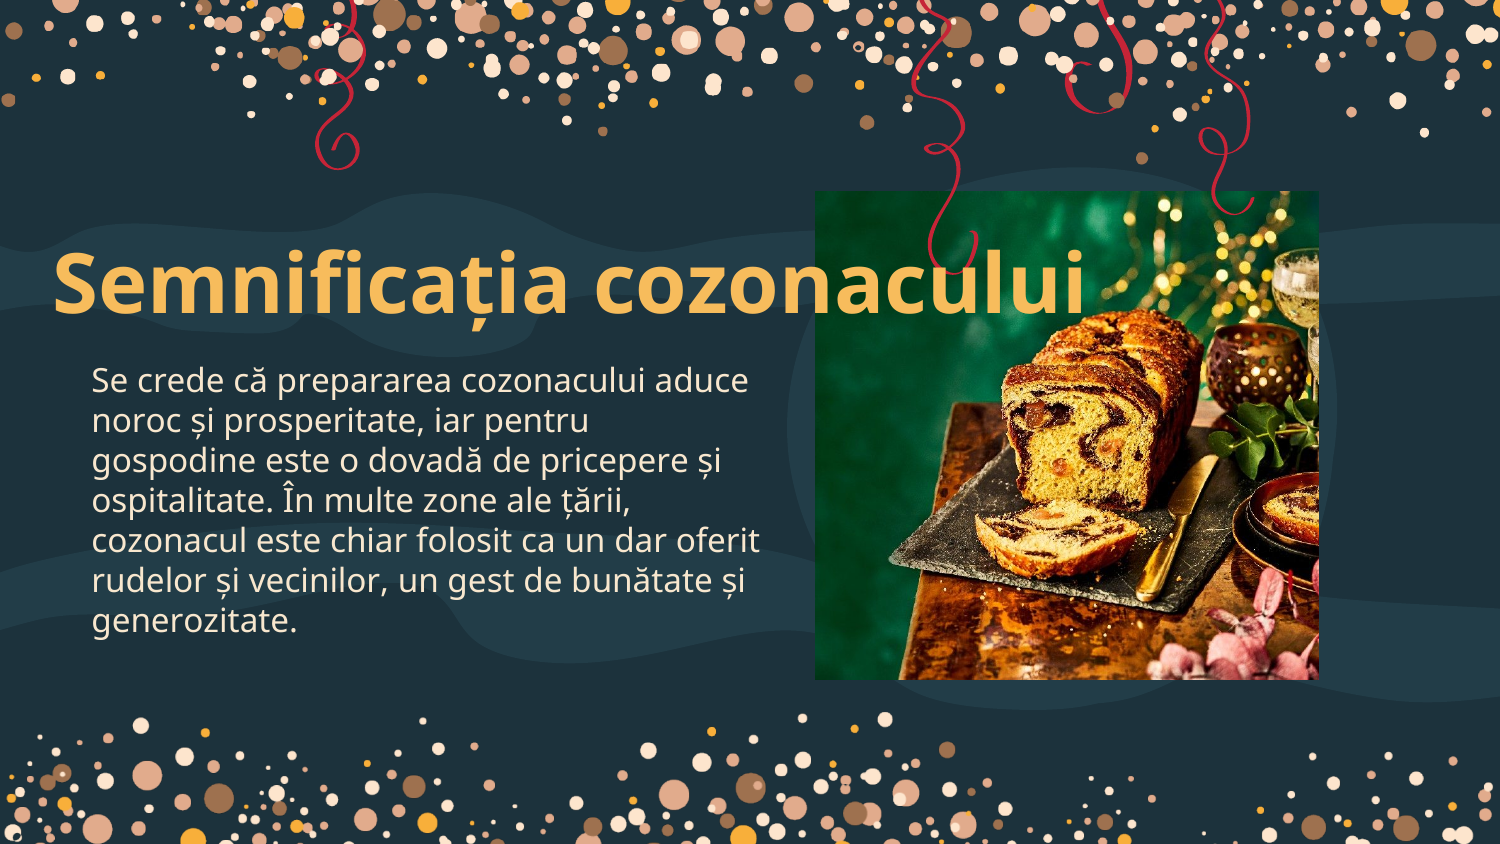

Semnificația cozonacului
# Se crede că prepararea cozonacului aduce noroc și prosperitate, iar pentru gospodine este o dovadă de pricepere și ospitalitate. În multe zone ale țării, cozonacul este chiar folosit ca un dar oferit rudelor și vecinilor, un gest de bunătate și generozitate.